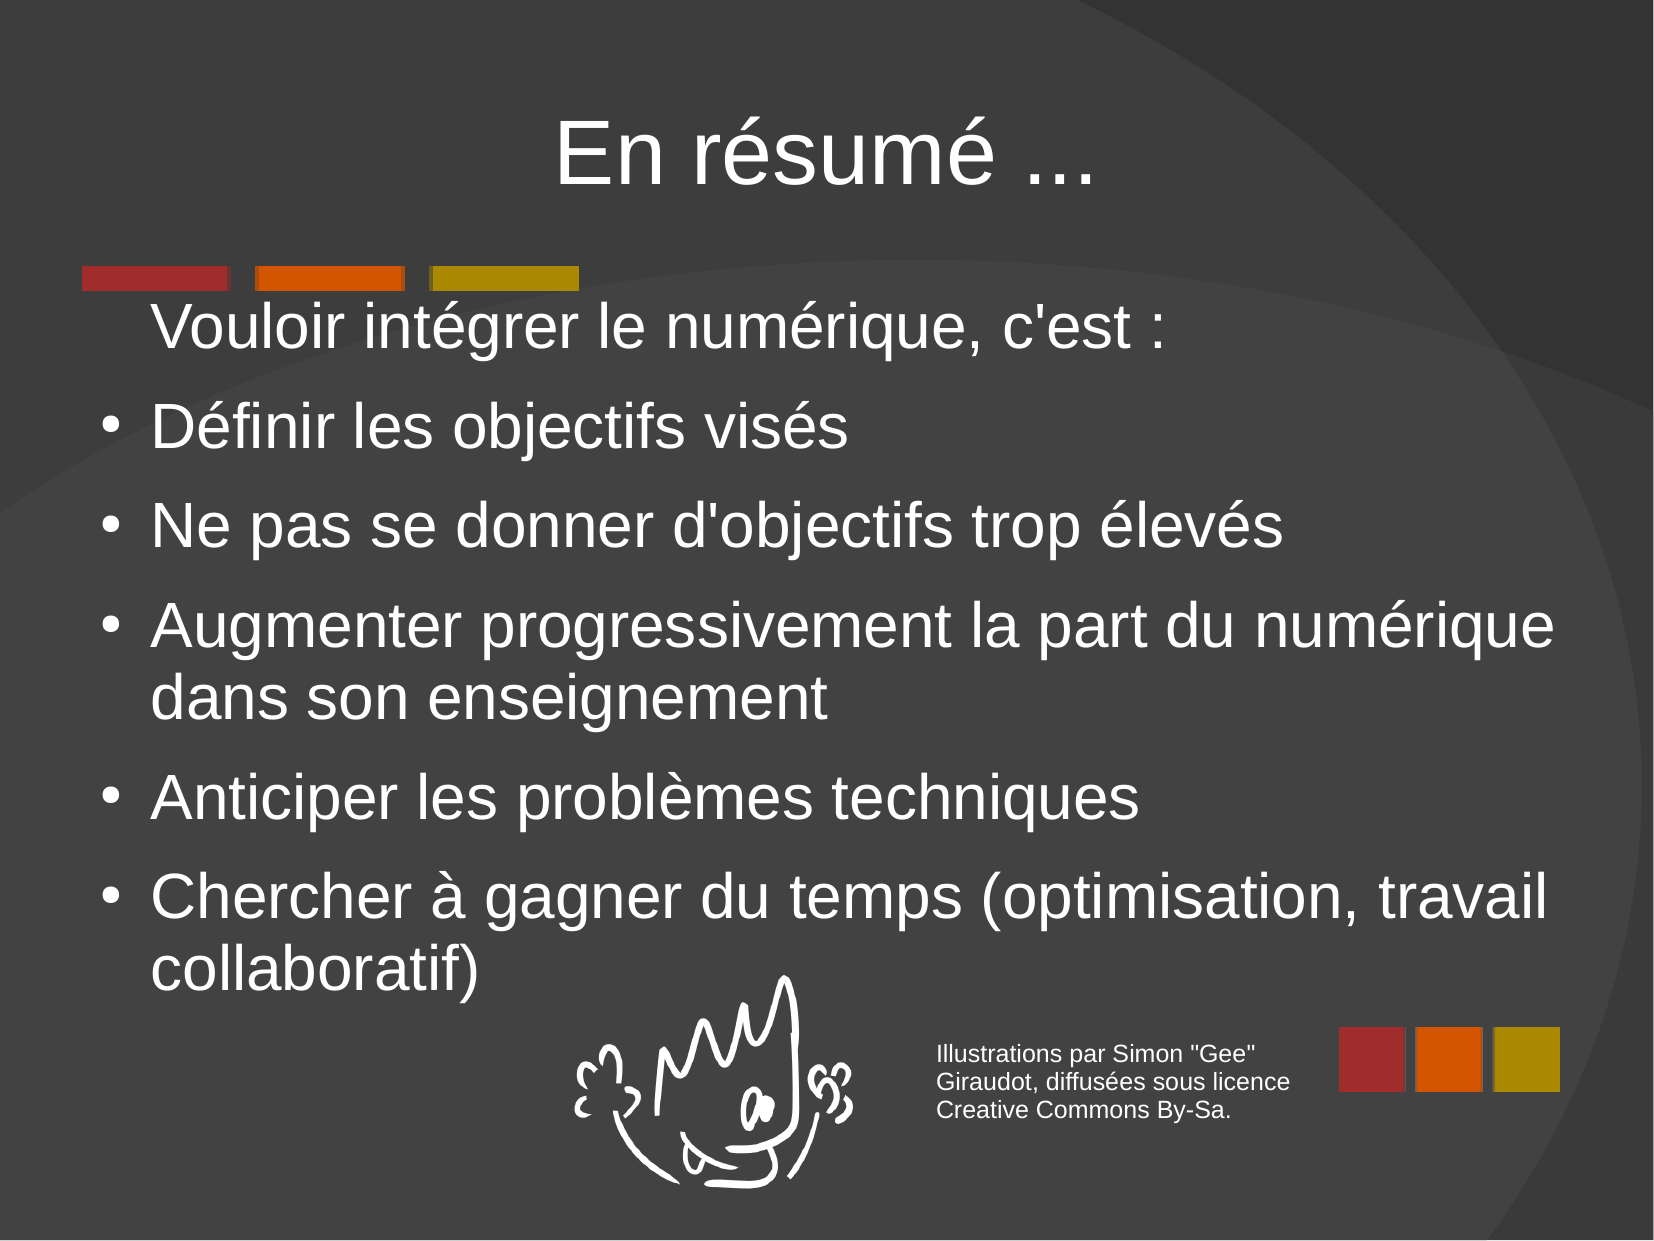

# En résumé ...
Vouloir intégrer le numérique, c'est :
Définir les objectifs visés
Ne pas se donner d'objectifs trop élevés
Augmenter progressivement la part du numérique dans son enseignement
Anticiper les problèmes techniques
Chercher à gagner du temps (optimisation, travail collaboratif)
Illustrations par Simon "Gee" Giraudot, diffusées sous licence Creative Commons By-Sa.